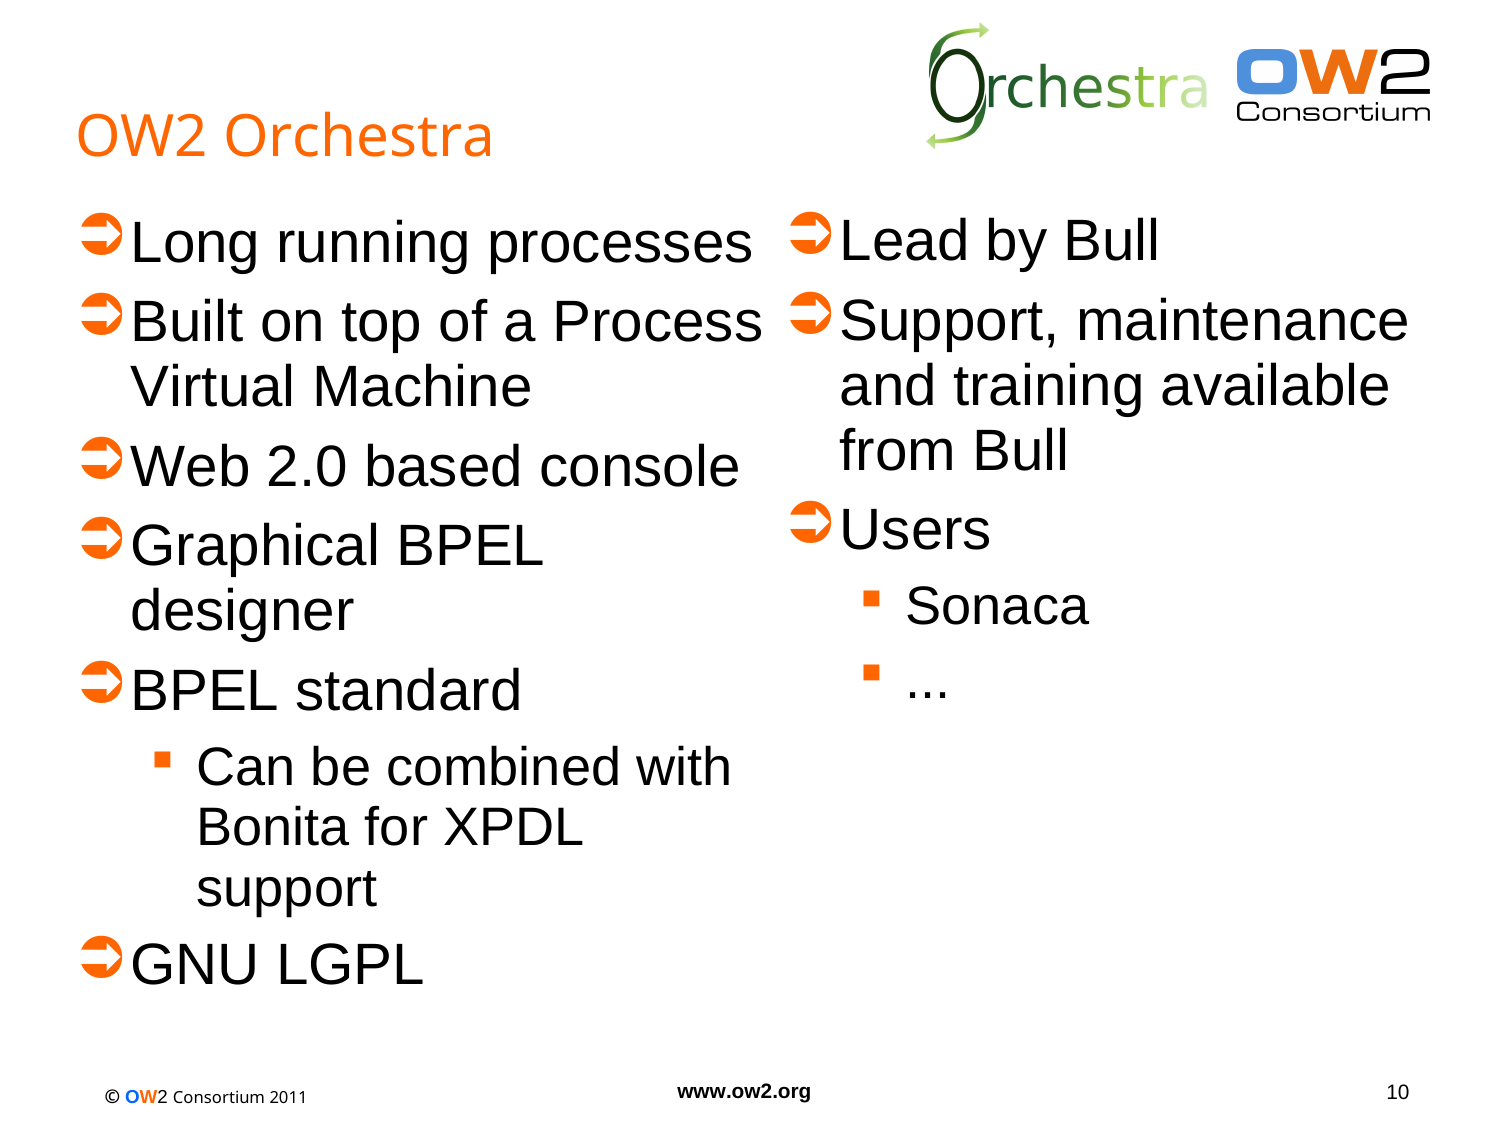

# OW2 Orchestra
Lead by Bull
Support, maintenance and training available from Bull
Users
Sonaca
...
Long running processes
Built on top of a Process Virtual Machine
Web 2.0 based console
Graphical BPEL designer
BPEL standard
Can be combined with Bonita for XPDL support
GNU LGPL
10